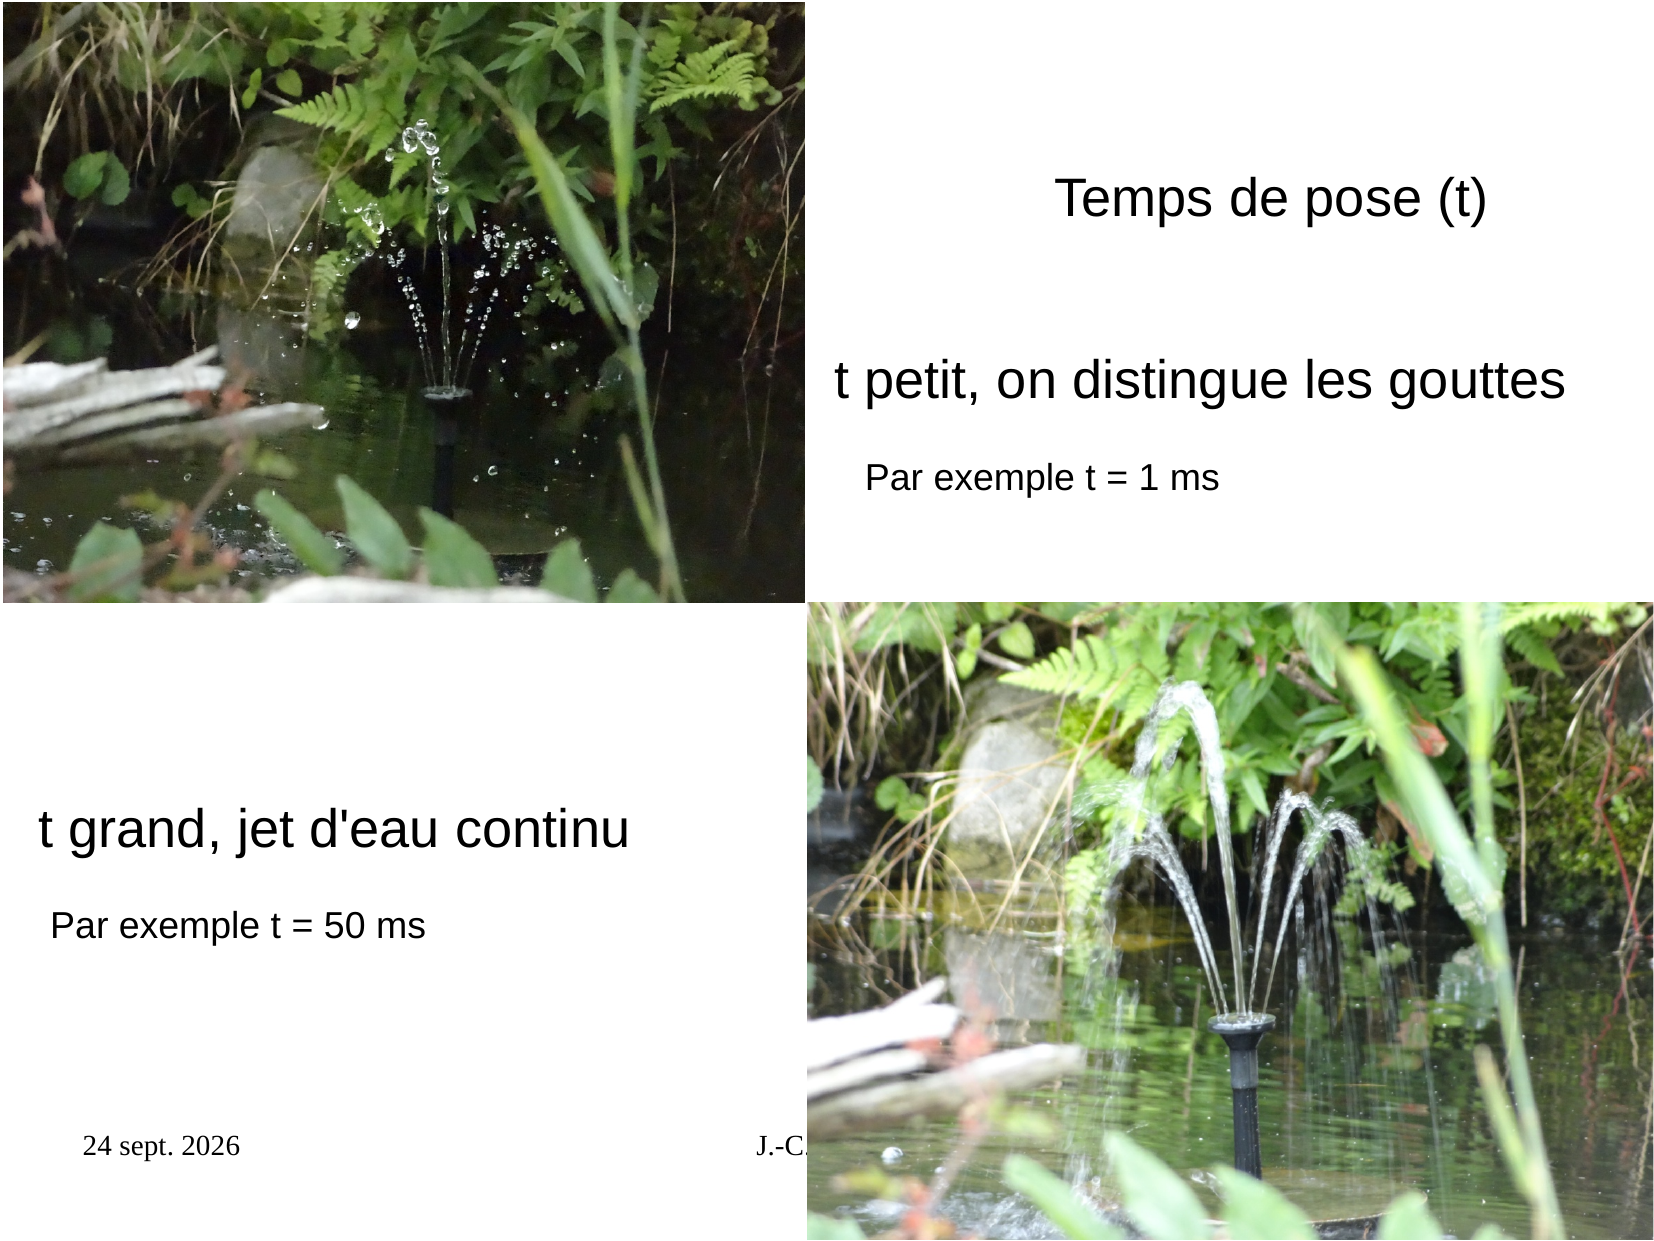

Temps de pose (t)
t petit, on distingue les gouttes
Par exemple t = 1 ms
t grand, jet d'eau continu
Par exemple t = 50 ms
J.-C. Martin
77